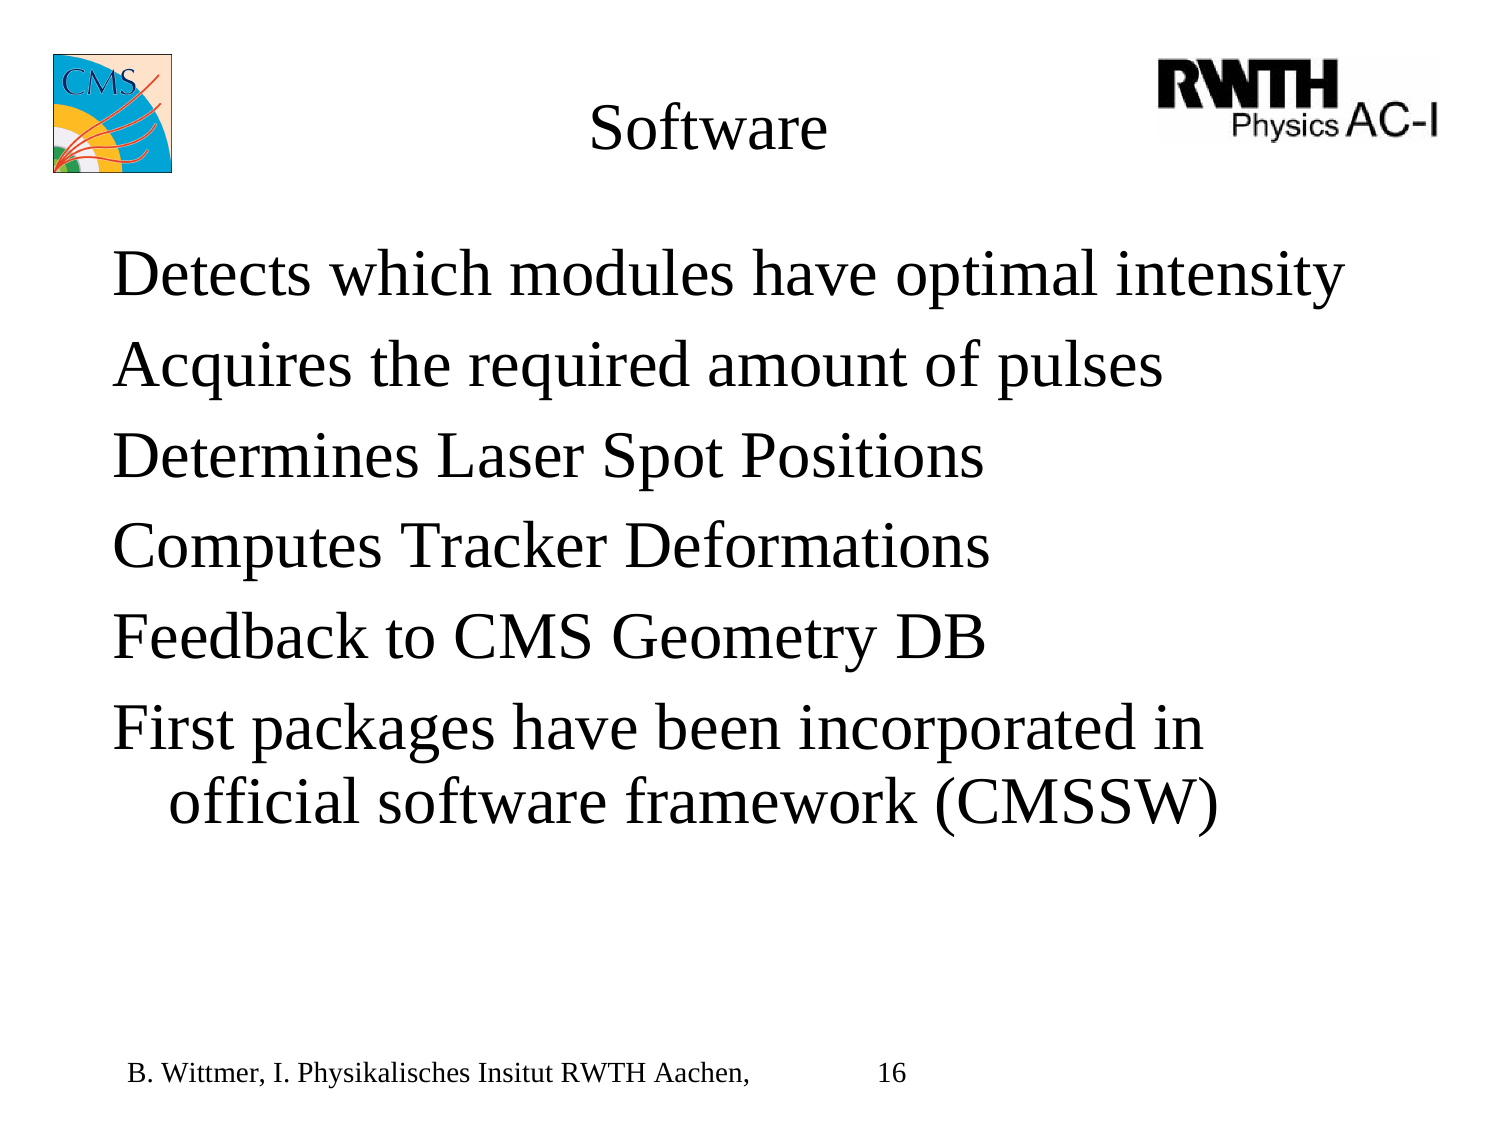

# Software
Detects which modules have optimal intensity
Acquires the required amount of pulses
Determines Laser Spot Positions
Computes Tracker Deformations
Feedback to CMS Geometry DB
First packages have been incorporated in official software framework (CMSSW)